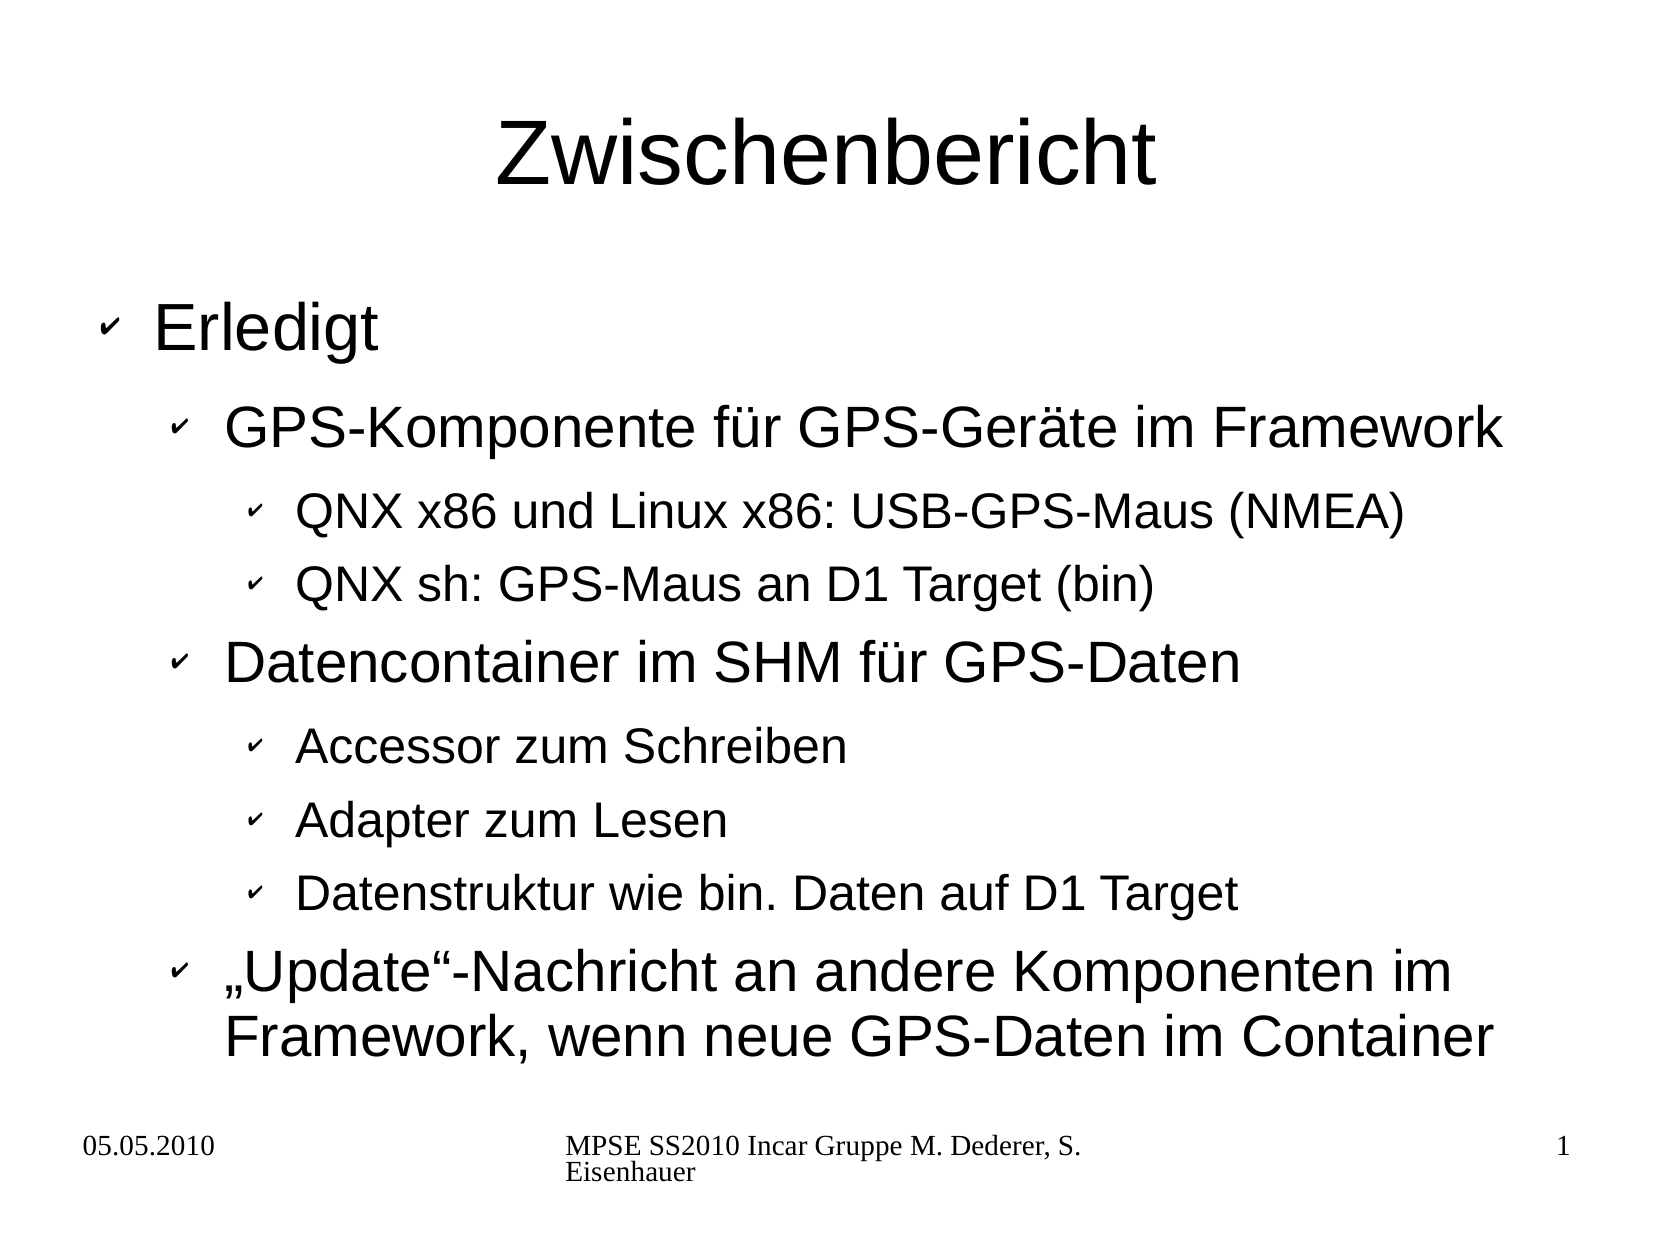

# Zwischenbericht
Erledigt
GPS-Komponente für GPS-Geräte im Framework
QNX x86 und Linux x86: USB-GPS-Maus (NMEA)
QNX sh: GPS-Maus an D1 Target (bin)
Datencontainer im SHM für GPS-Daten
Accessor zum Schreiben
Adapter zum Lesen
Datenstruktur wie bin. Daten auf D1 Target
„Update“-Nachricht an andere Komponenten im Framework, wenn neue GPS-Daten im Container
05.05.2010
MPSE SS2010 Incar Gruppe M. Dederer, S. Eisenhauer
1